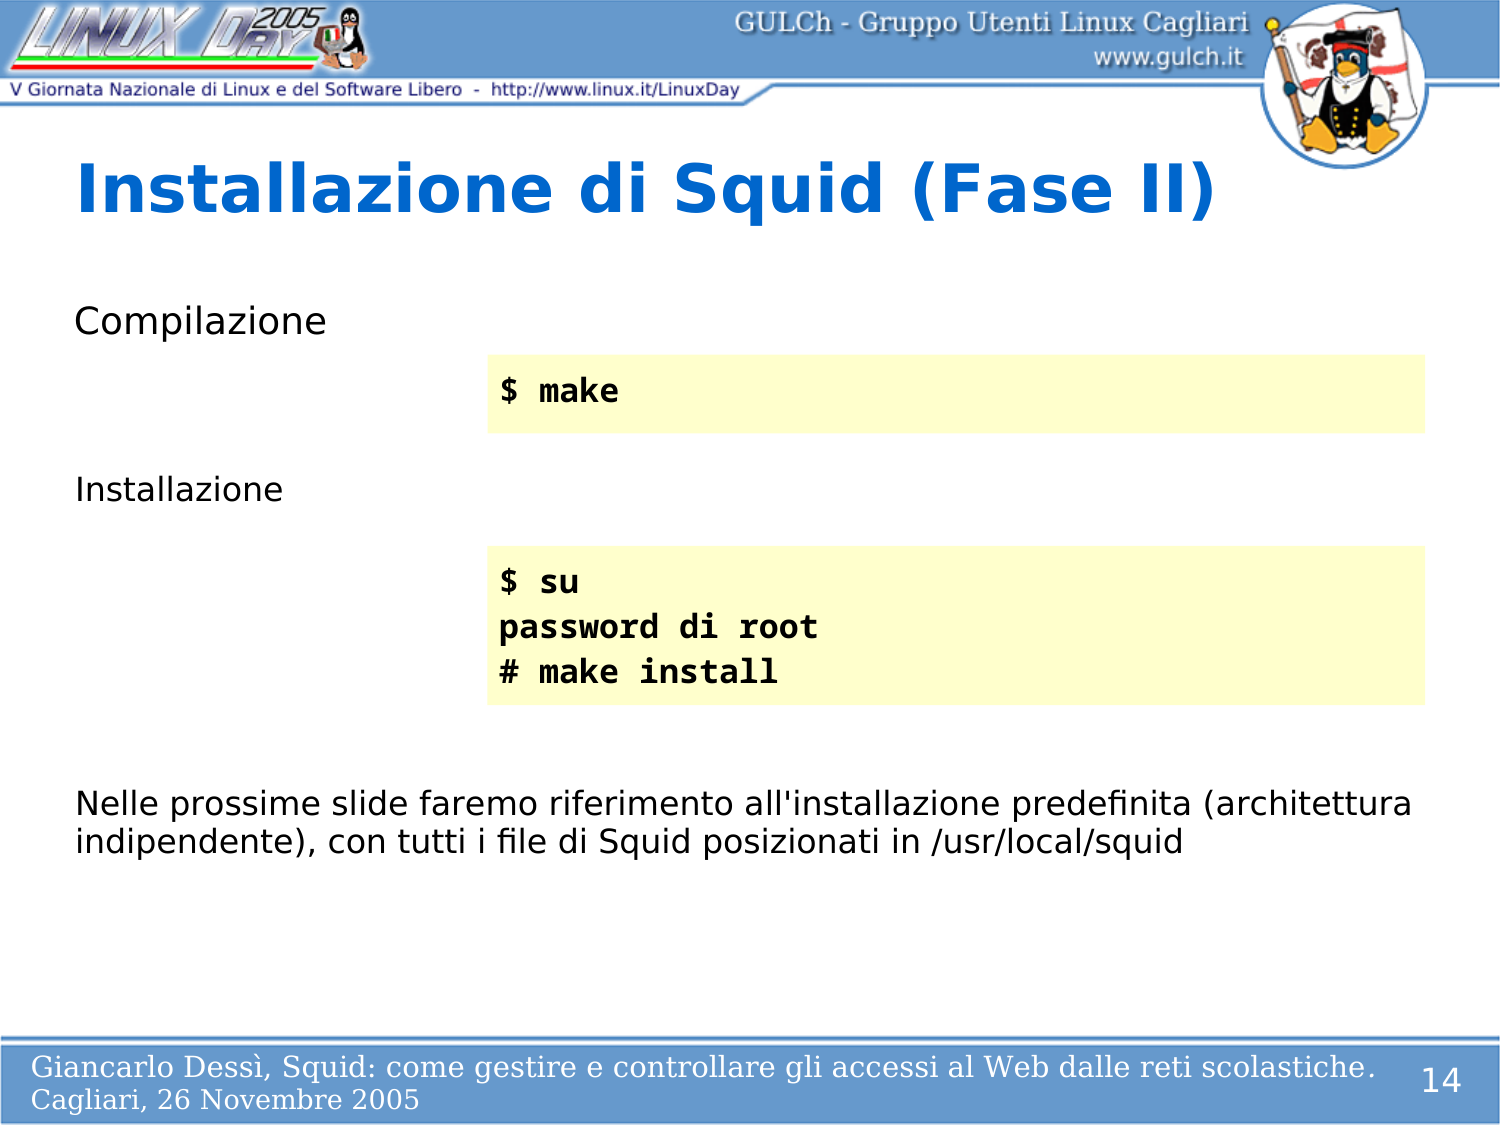

Installazione di Squid (Fase II)
Compilazione
$ make
Installazione
$ su
password di root
# make install
Nelle prossime slide faremo riferimento all'installazione predefinita (architettura indipendente), con tutti i file di Squid posizionati in /usr/local/squid